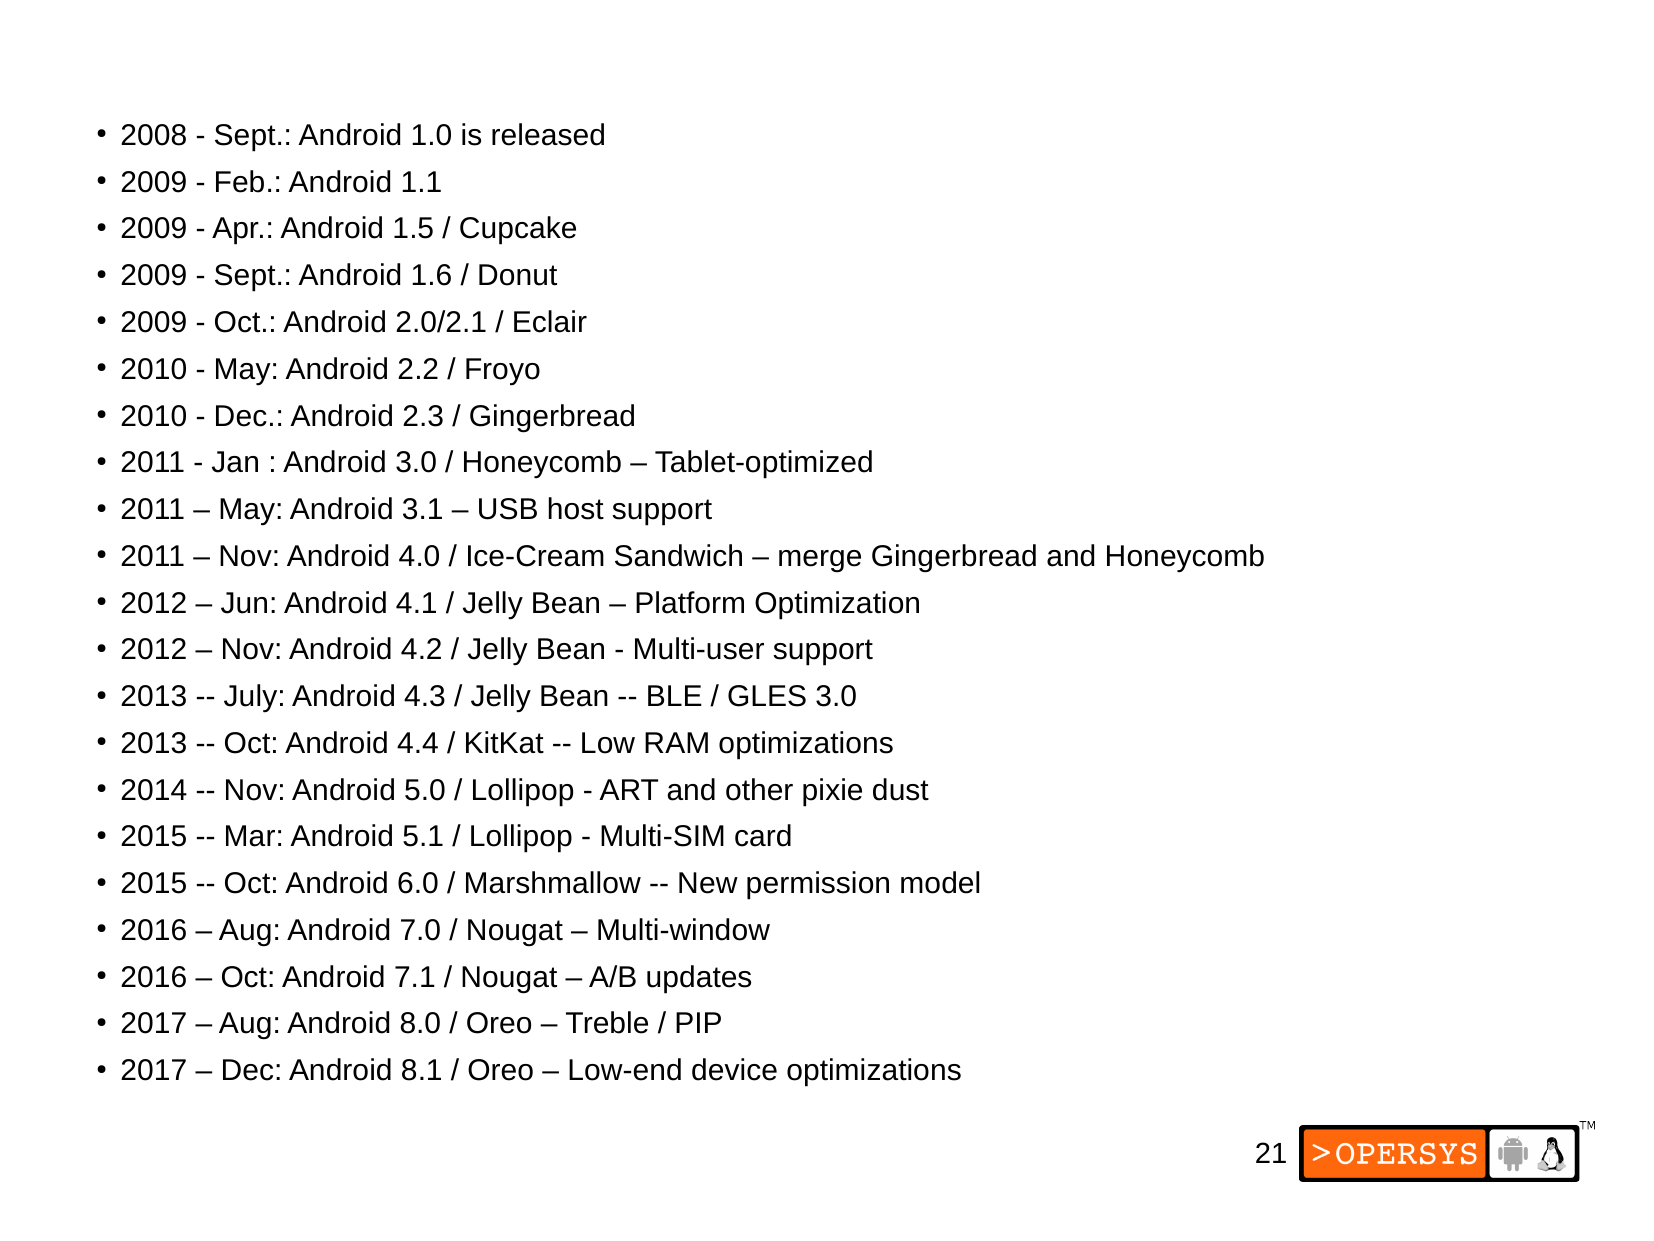

# 2008 - Sept.: Android 1.0 is released
2009 - Feb.: Android 1.1
2009 - Apr.: Android 1.5 / Cupcake
2009 - Sept.: Android 1.6 / Donut
2009 - Oct.: Android 2.0/2.1 / Eclair
2010 - May: Android 2.2 / Froyo
2010 - Dec.: Android 2.3 / Gingerbread
2011 - Jan : Android 3.0 / Honeycomb – Tablet-optimized
2011 – May: Android 3.1 – USB host support
2011 – Nov: Android 4.0 / Ice-Cream Sandwich – merge Gingerbread and Honeycomb
2012 – Jun: Android 4.1 / Jelly Bean – Platform Optimization
2012 – Nov: Android 4.2 / Jelly Bean - Multi-user support
2013 -- July: Android 4.3 / Jelly Bean -- BLE / GLES 3.0
2013 -- Oct: Android 4.4 / KitKat -- Low RAM optimizations
2014 -- Nov: Android 5.0 / Lollipop - ART and other pixie dust
2015 -- Mar: Android 5.1 / Lollipop - Multi-SIM card
2015 -- Oct: Android 6.0 / Marshmallow -- New permission model
2016 – Aug: Android 7.0 / Nougat – Multi-window
2016 – Oct: Android 7.1 / Nougat – A/B updates
2017 – Aug: Android 8.0 / Oreo – Treble / PIP
2017 – Dec: Android 8.1 / Oreo – Low-end device optimizations